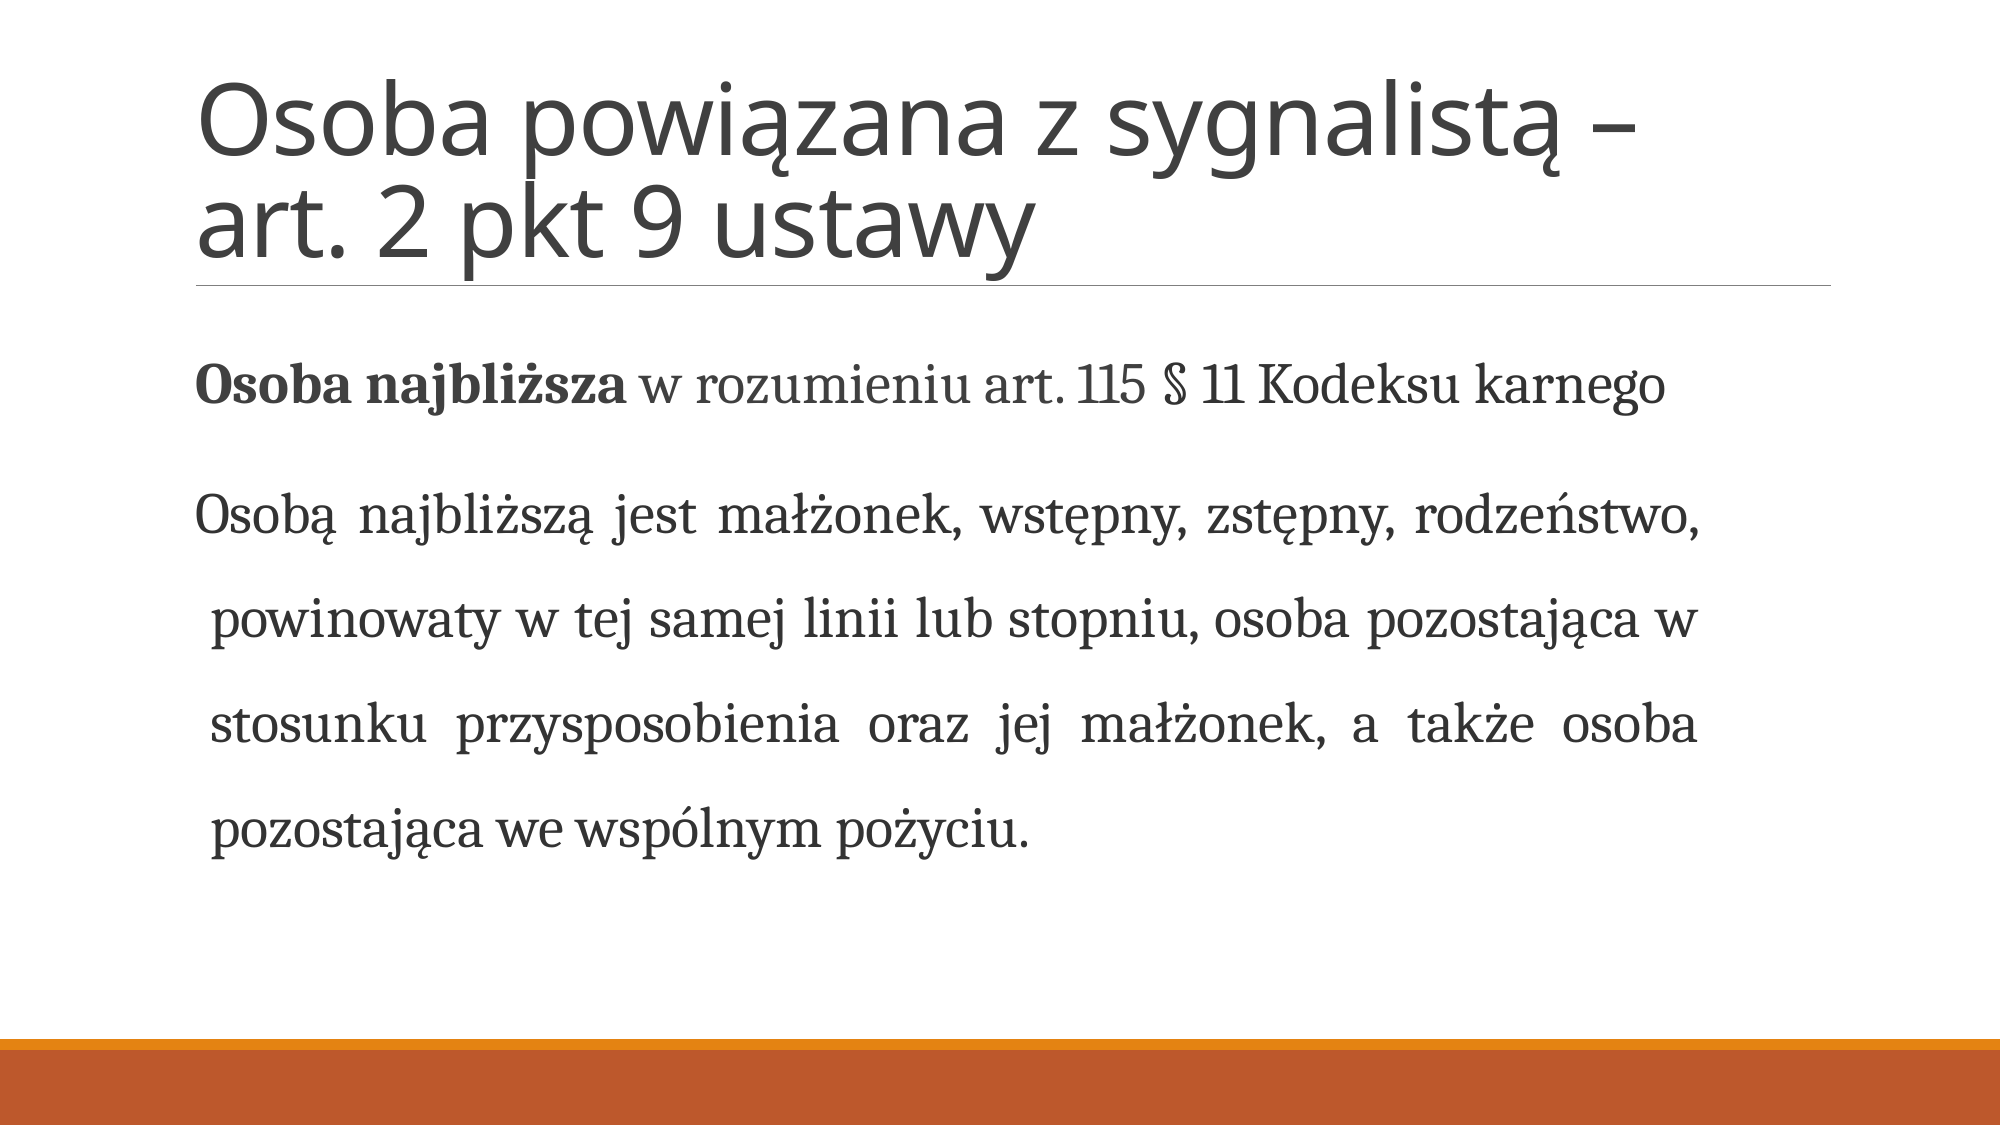

# Osoba powiązana z sygnalistą – art. 2 pkt 9 ustawy
Osoba najbliższa w rozumieniu art. 115 § 11 Kodeksu karnego
Osobą najbliższą jest małżonek, wstępny, zstępny, rodzeństwo, powinowaty w tej samej linii lub stopniu, osoba pozostająca w stosunku przysposobienia oraz jej małżonek, a także osoba pozostająca we wspólnym pożyciu.